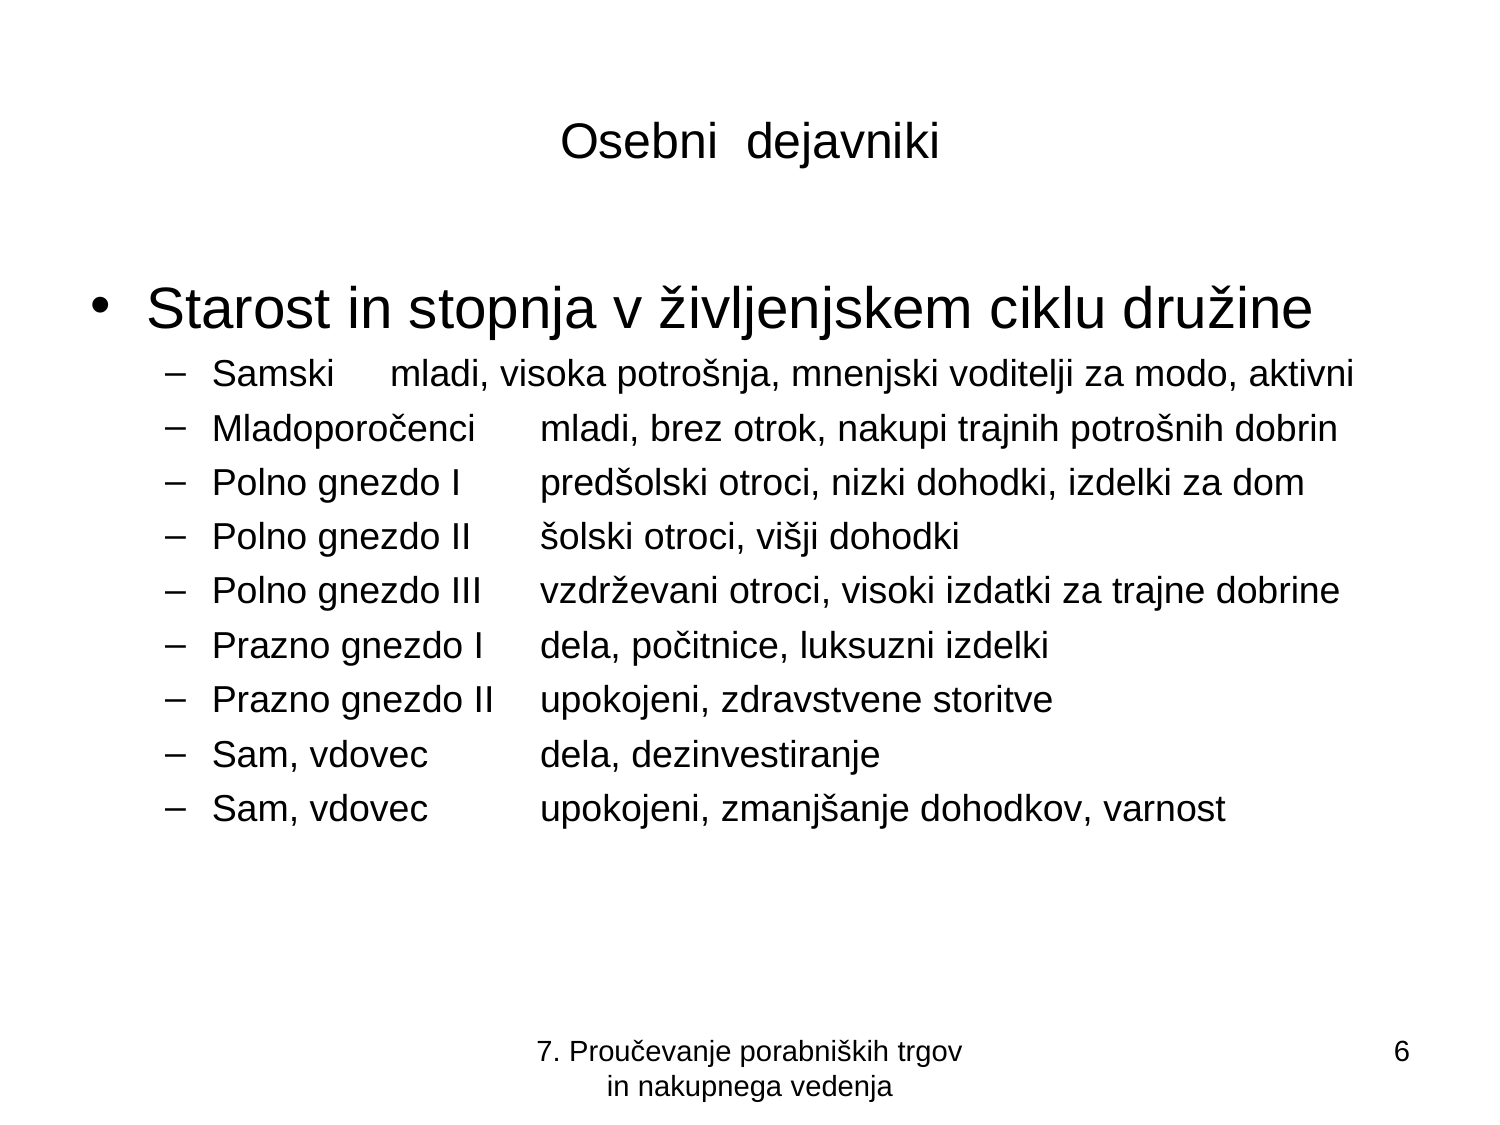

# Osebni dejavniki
Starost in stopnja v življenjskem ciklu družine
Samski	mladi, visoka potrošnja, mnenjski voditelji za modo, aktivni
Mladoporočenci 	mladi, brez otrok, nakupi trajnih potrošnih dobrin
Polno gnezdo I 	predšolski otroci, nizki dohodki, izdelki za dom
Polno gnezdo II 	šolski otroci, višji dohodki
Polno gnezdo III 	vzdrževani otroci, visoki izdatki za trajne dobrine
Prazno gnezdo I 	dela, počitnice, luksuzni izdelki
Prazno gnezdo II 	upokojeni, zdravstvene storitve
Sam, vdovec	dela, dezinvestiranje
Sam, vdovec	upokojeni, zmanjšanje dohodkov, varnost
7. Proučevanje porabniških trgov in nakupnega vedenja